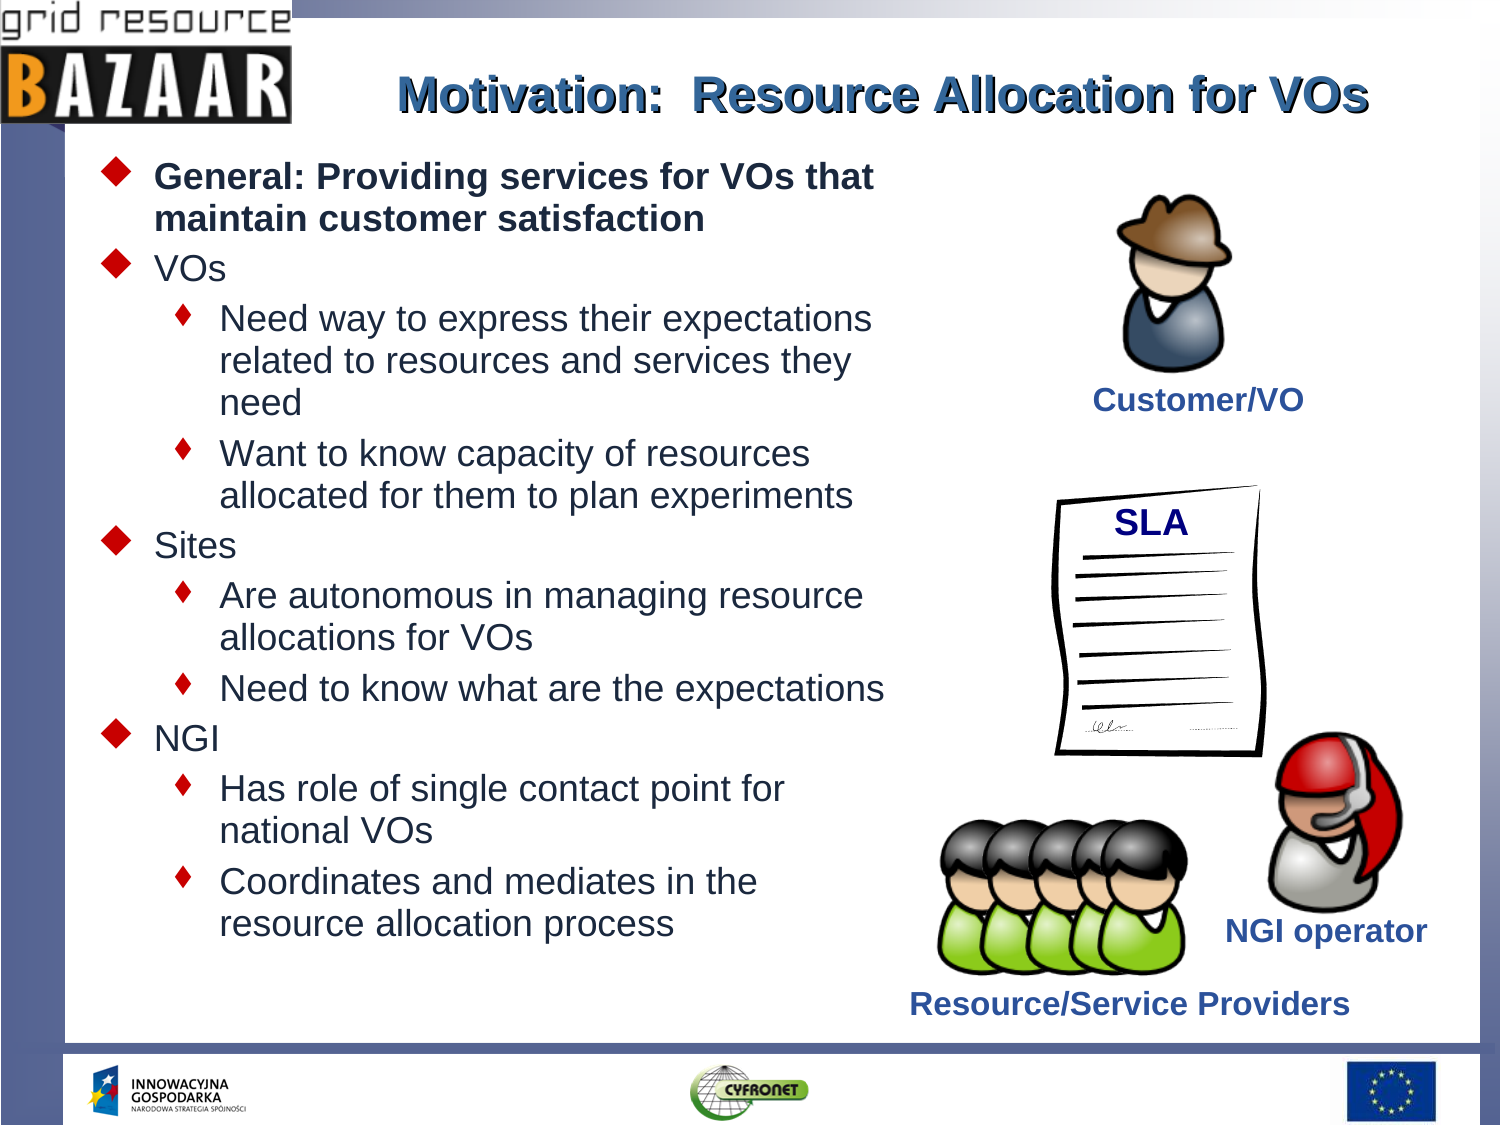

# Motivation: Resource Allocation for VOs
General: Providing services for VOs that maintain customer satisfaction
VOs
Need way to express their expectations related to resources and services they need
Want to know capacity of resources allocated for them to plan experiments
Sites
Are autonomous in managing resource allocations for VOs
Need to know what are the expectations
NGI
Has role of single contact point for national VOs
Coordinates and mediates in the resource allocation process
Customer/VO
SLA
 NGI operator
Resource/Service Providers